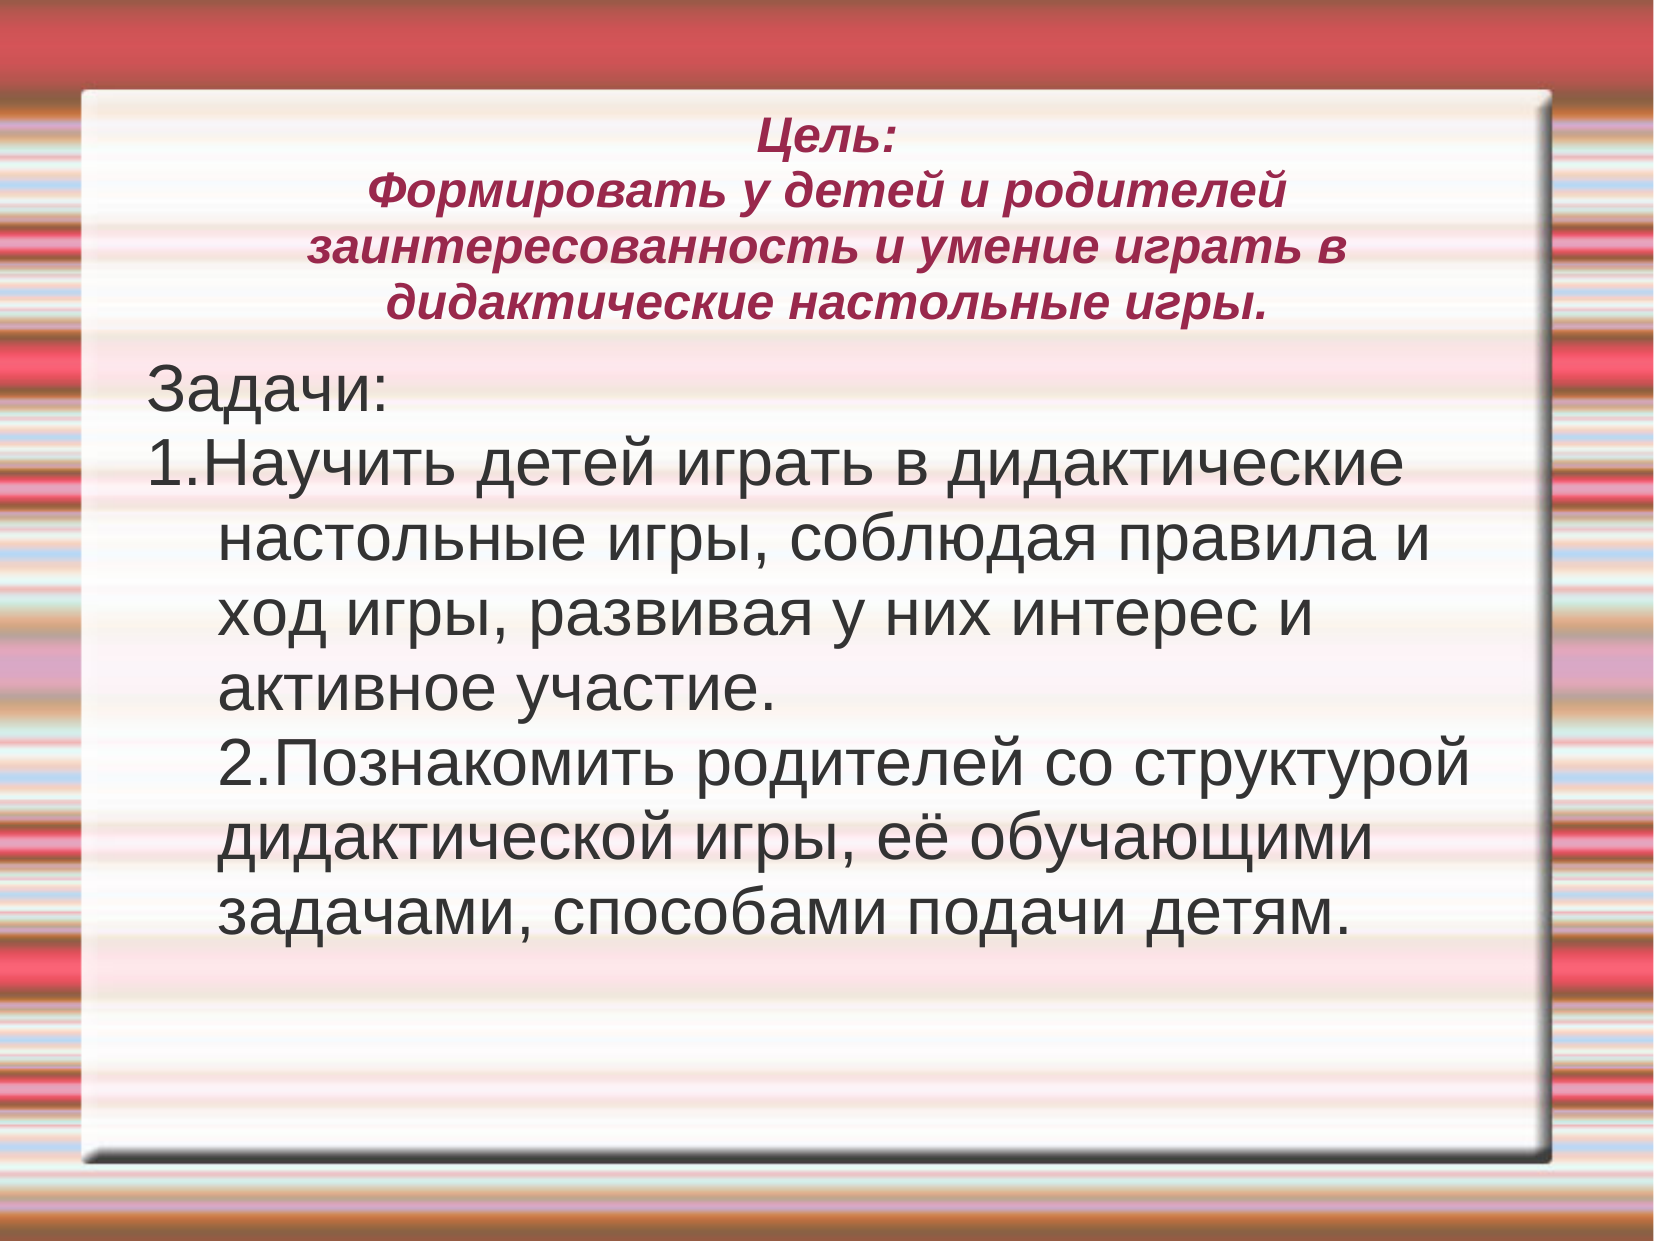

# Цель: Формировать у детей и родителей заинтересованность и умение играть в дидактические настольные игры.
Задачи:
1.Научить детей играть в дидактические настольные игры, соблюдая правила и ход игры, развивая у них интерес и активное участие.
2.Познакомить родителей со структурой дидактической игры, её обучающими задачами, способами подачи детям.